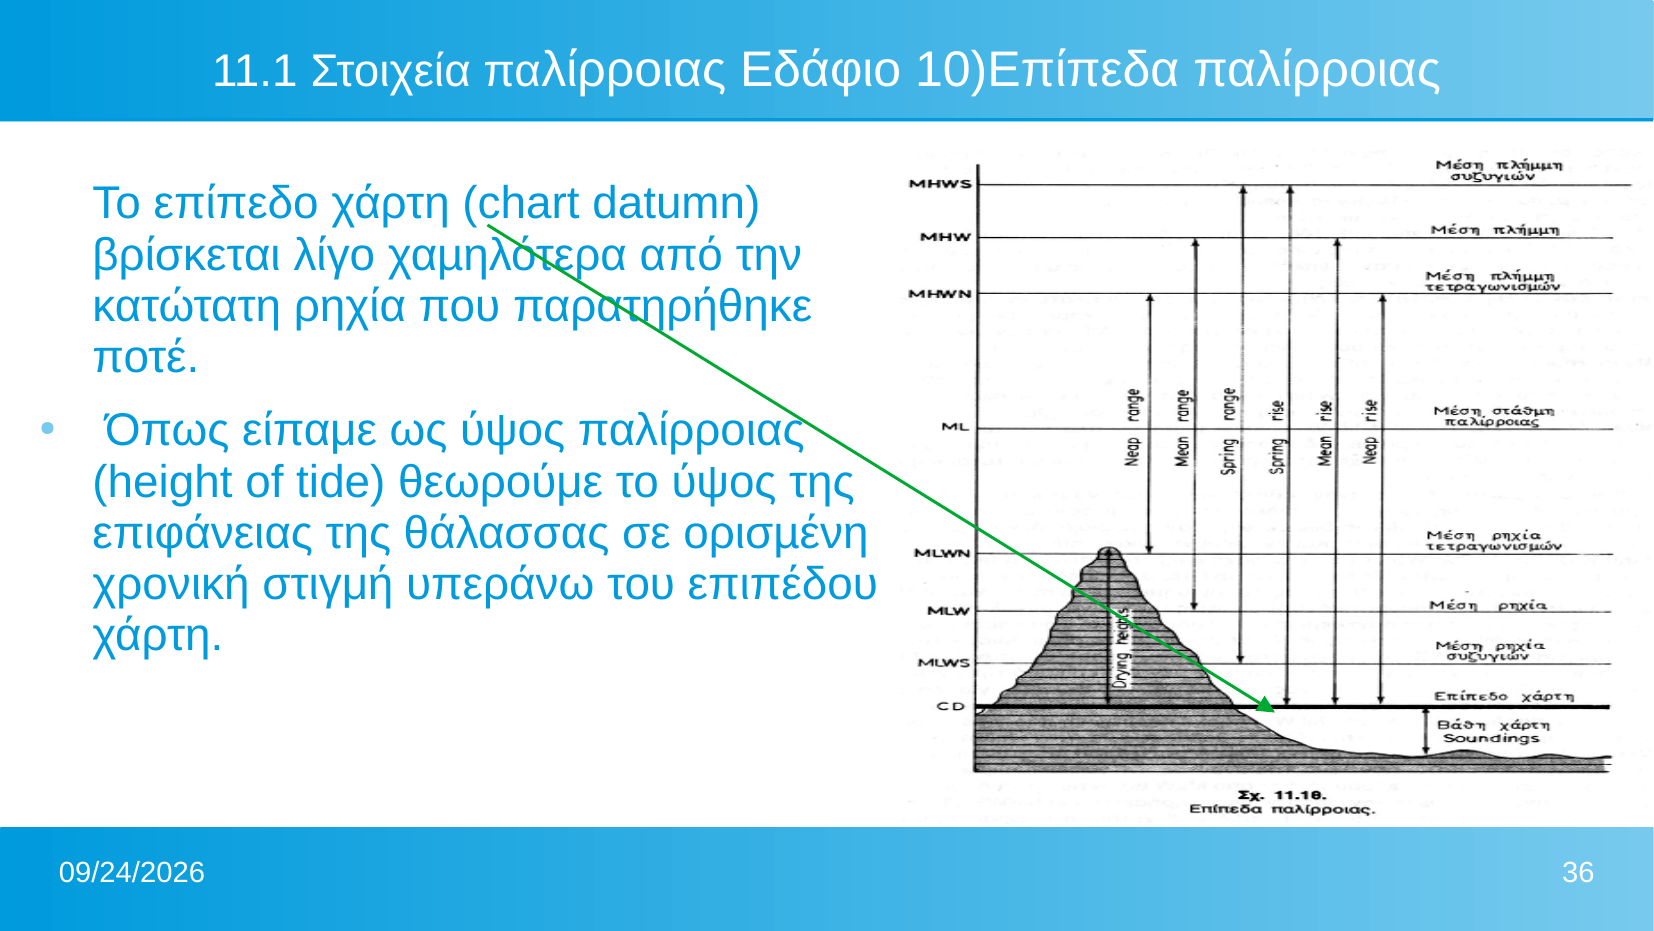

# 11.1 Στοιχεία παλίρροιας Εδάφιο 10)Επίπεδα παλίρροιας
Το επίπεδο χάρτη (chart datumn) βρίσκεται λίγο χαµηλότερα από την κατώτατη ρηχία που παρατηρήθηκε ποτέ.
 Όπως είπαμε ως ύψος παλίρροιας (height of tide) θεωρούμε το ύψος της επιφάνειας της θάλασσας σε ορισµένη χρονική στιγμή υπεράνω του επιπέδου χάρτη.
36